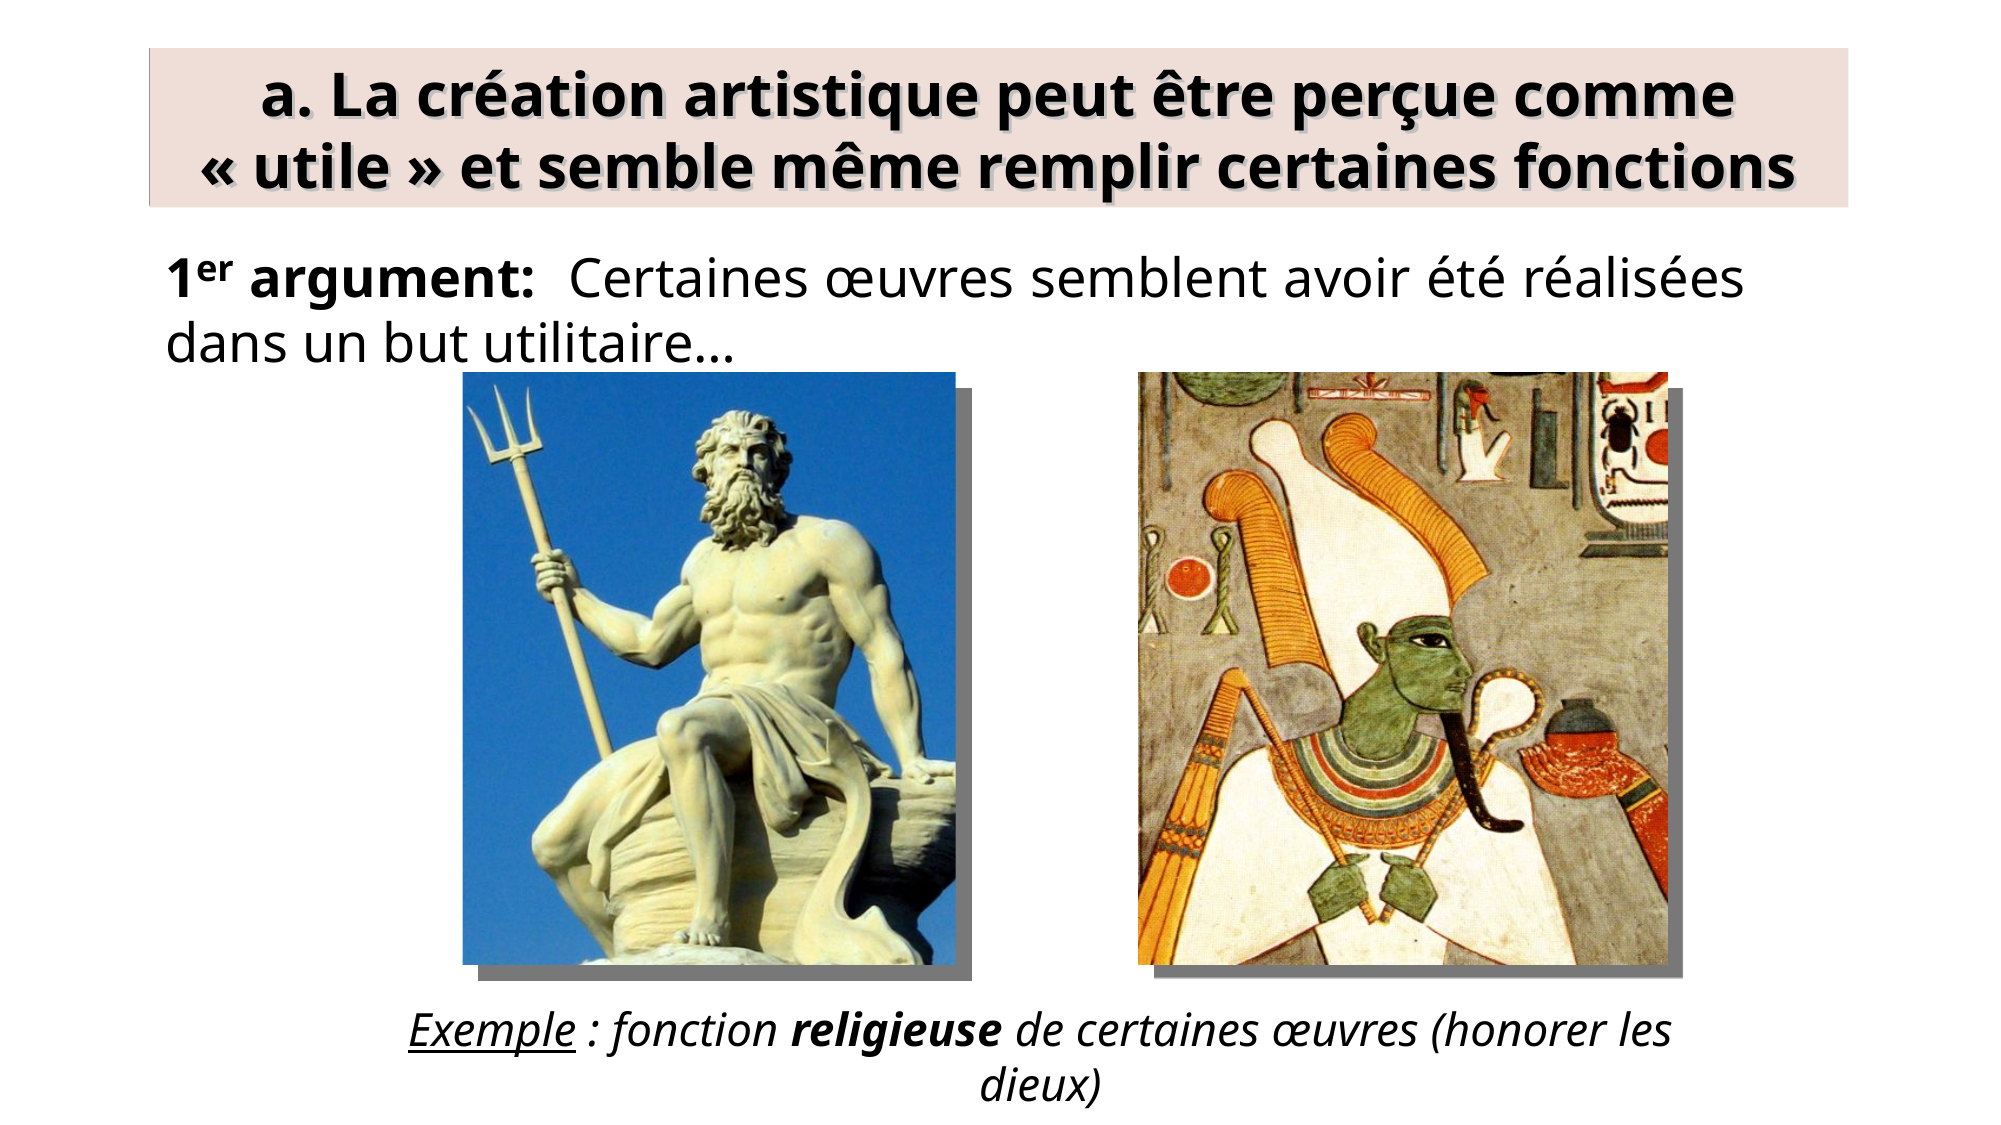

# a. La création artistique peut être perçue comme « utile » et semble même remplir certaines fonctions
1er argument: Certaines œuvres semblent avoir été réalisées dans un but utilitaire…
Exemple : fonction religieuse de certaines œuvres (honorer les dieux)